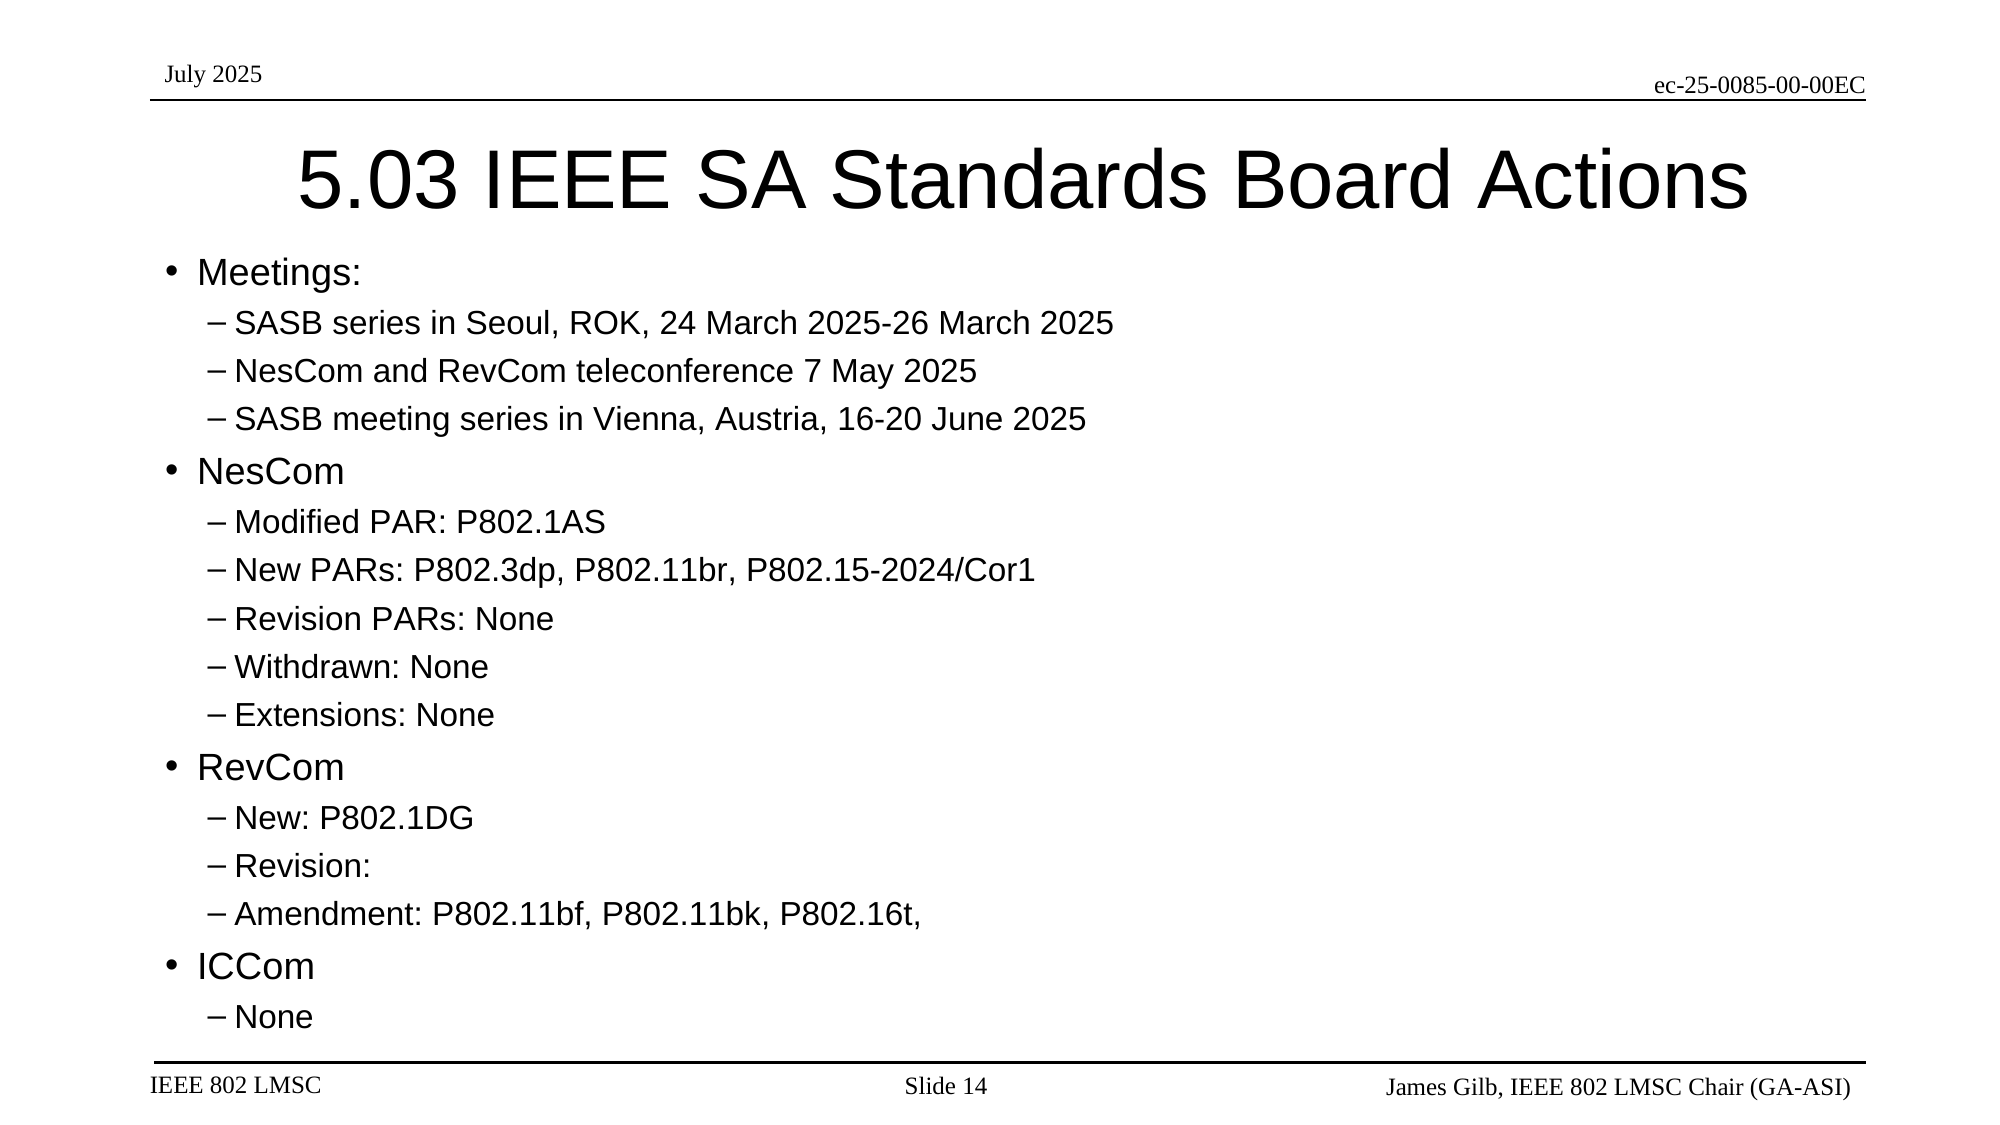

# 5.03 IEEE SA Standards Board Actions
Meetings:
SASB series in Seoul, ROK, 24 March 2025-26 March 2025
NesCom and RevCom teleconference 7 May 2025
SASB meeting series in Vienna, Austria, 16-20 June 2025
NesCom
Modified PAR: P802.1AS
New PARs: P802.3dp, P802.11br, P802.15-2024/Cor1
Revision PARs: None
Withdrawn: None
Extensions: None
RevCom
New: P802.1DG
Revision:
Amendment: P802.11bf, P802.11bk, P802.16t,
ICCom
None
14